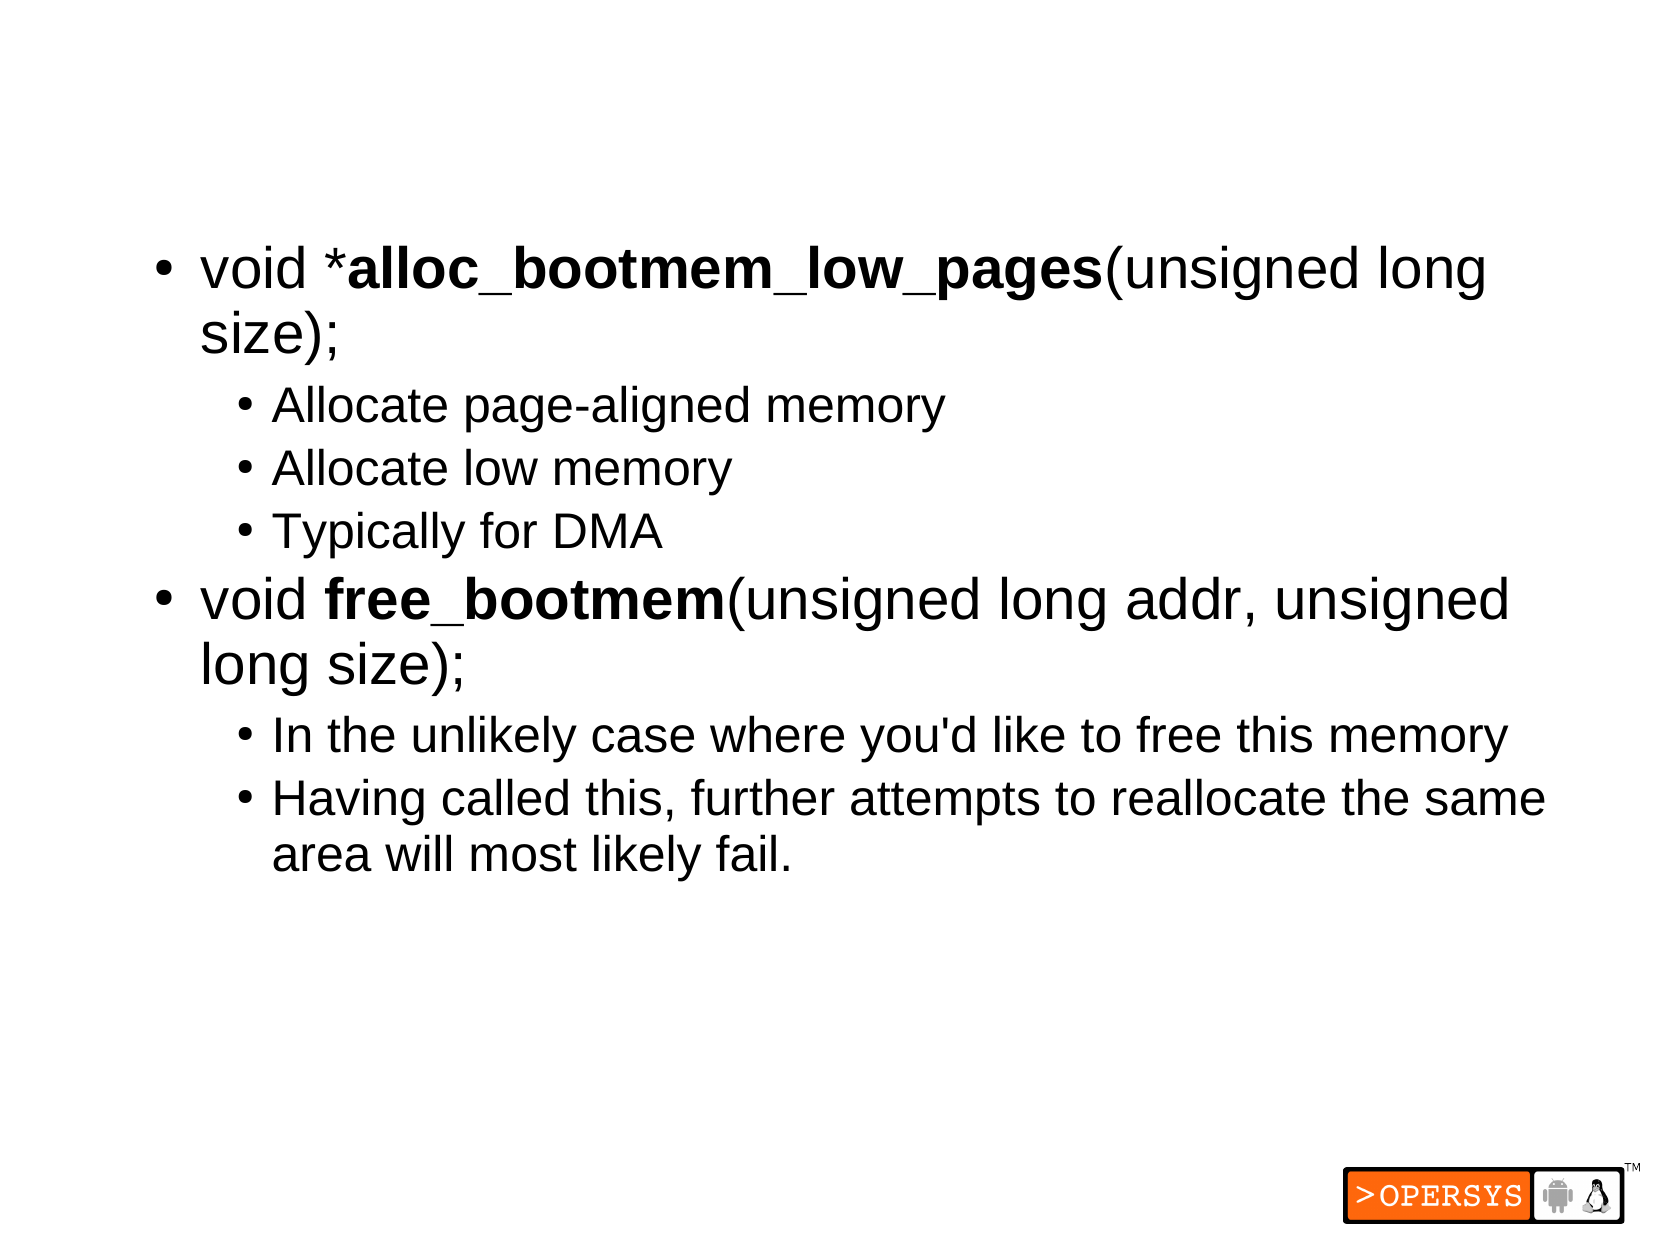

# void *alloc_bootmem_low_pages(unsigned long size);
Allocate page-aligned memory
Allocate low memory
Typically for DMA
void free_bootmem(unsigned long addr, unsigned long size);
In the unlikely case where you'd like to free this memory
Having called this, further attempts to reallocate the same area will most likely fail.